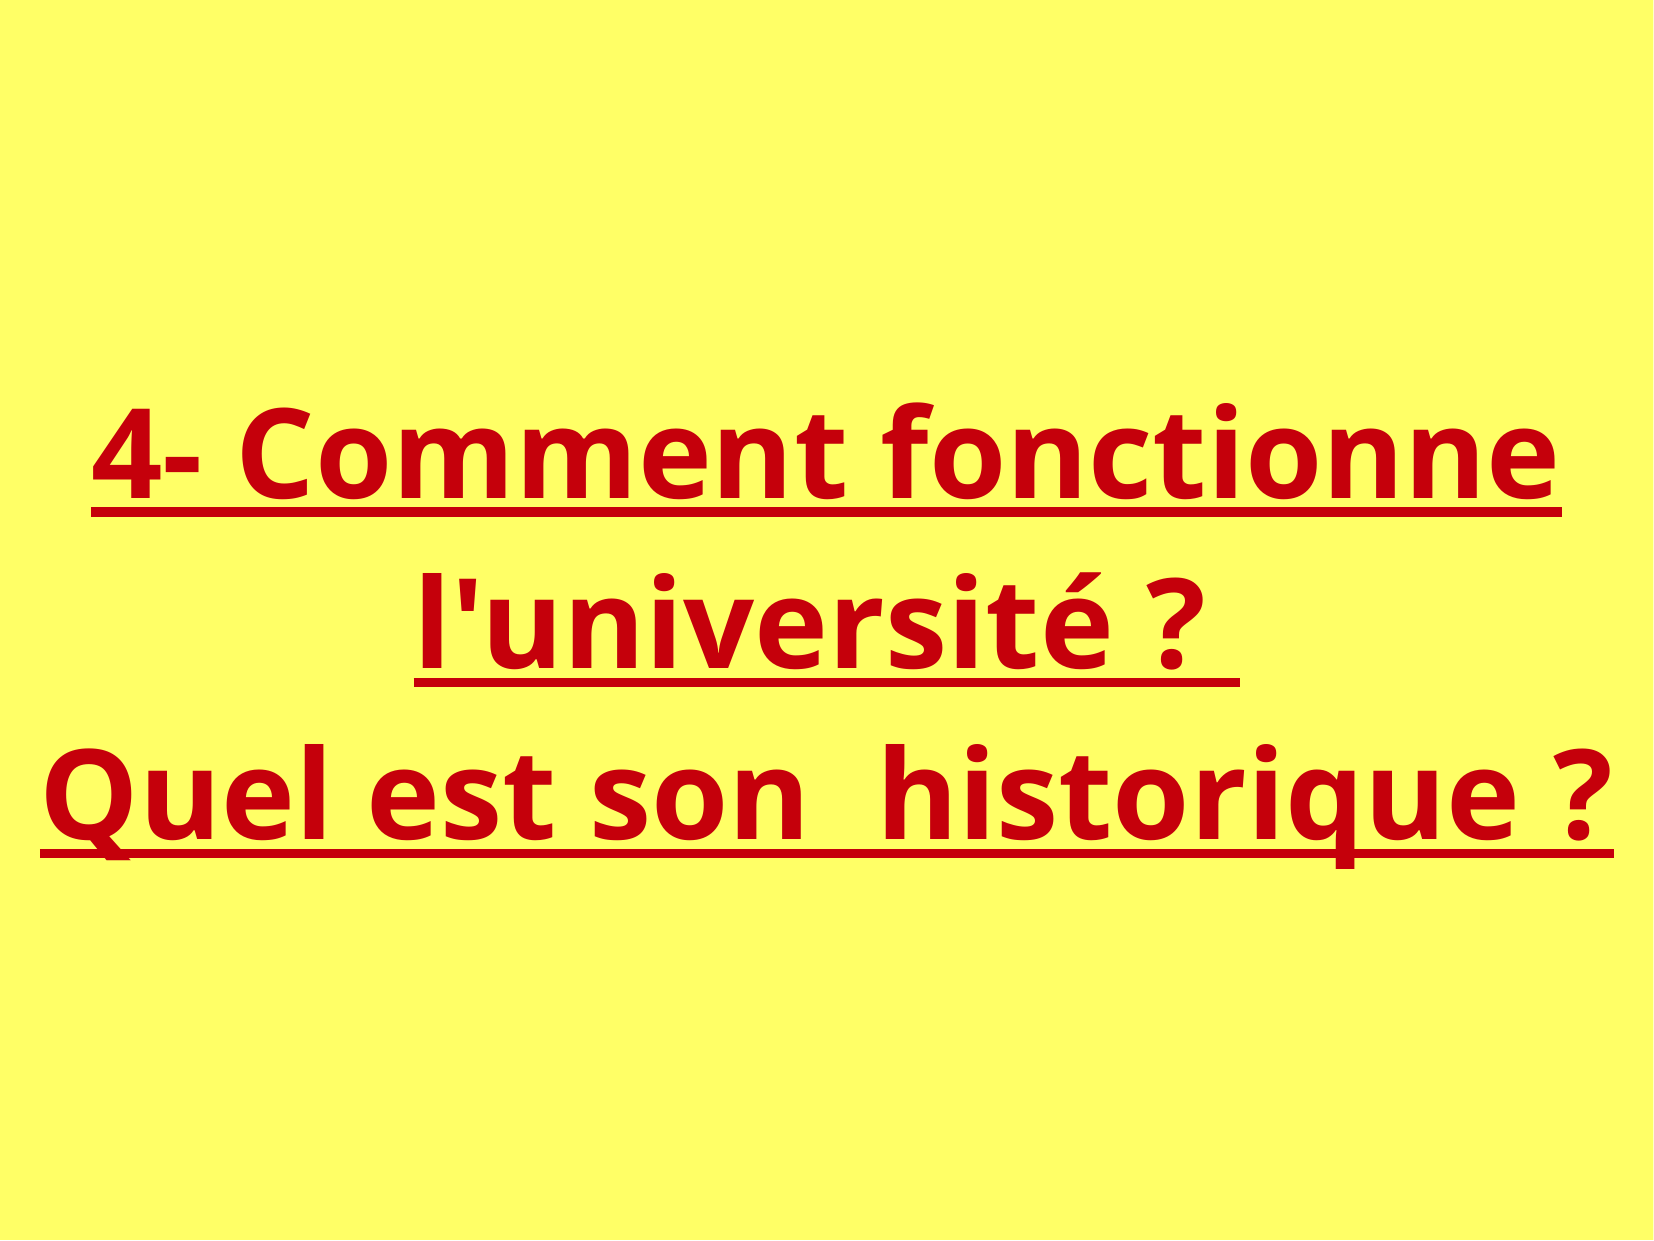

# 4- Comment fonctionne l'université ? Quel est son historique ?